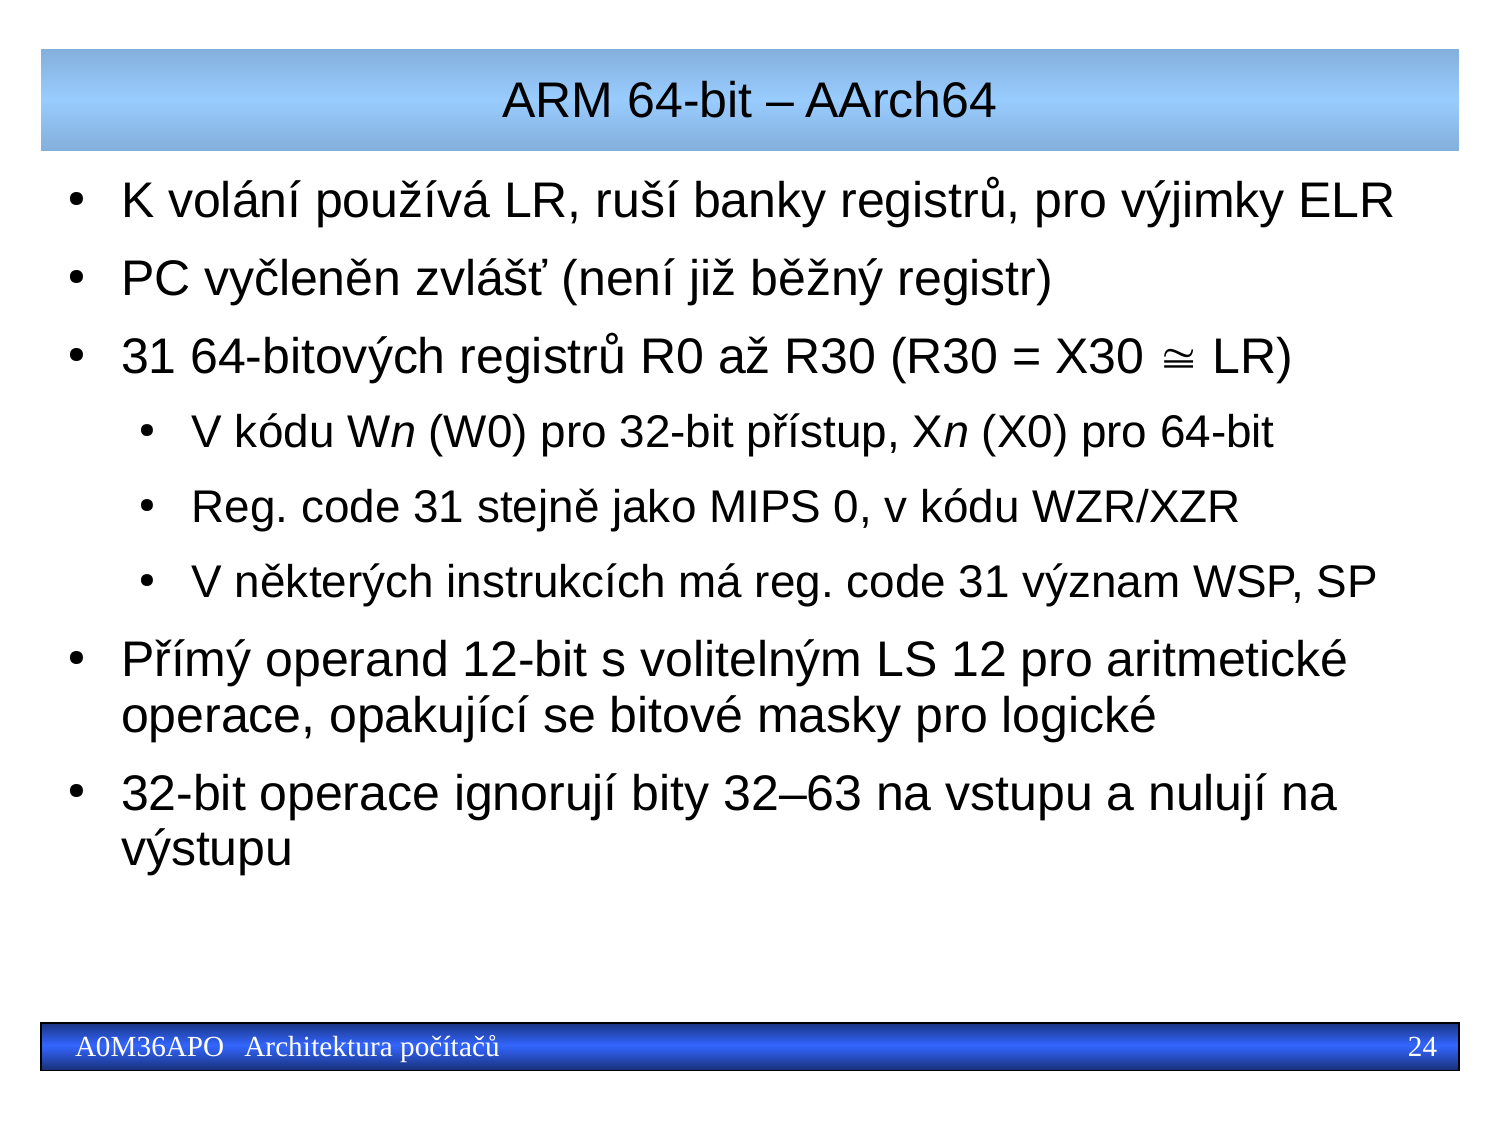

# ARM 64-bit – AArch64
K volání používá LR, ruší banky registrů, pro výjimky ELR
PC vyčleněn zvlášť (není již běžný registr)
31 64-bitových registrů R0 až R30 (R30 = X30 ≅ LR)
V kódu Wn (W0) pro 32-bit přístup, Xn (X0) pro 64-bit
Reg. code 31 stejně jako MIPS 0, v kódu WZR/XZR
V některých instrukcích má reg. code 31 význam WSP, SP
Přímý operand 12-bit s volitelným LS 12 pro aritmetické operace, opakující se bitové masky pro logické
32-bit operace ignorují bity 32–63 na vstupu a nulují na výstupu
A0M36APO Architektura počítačů
24